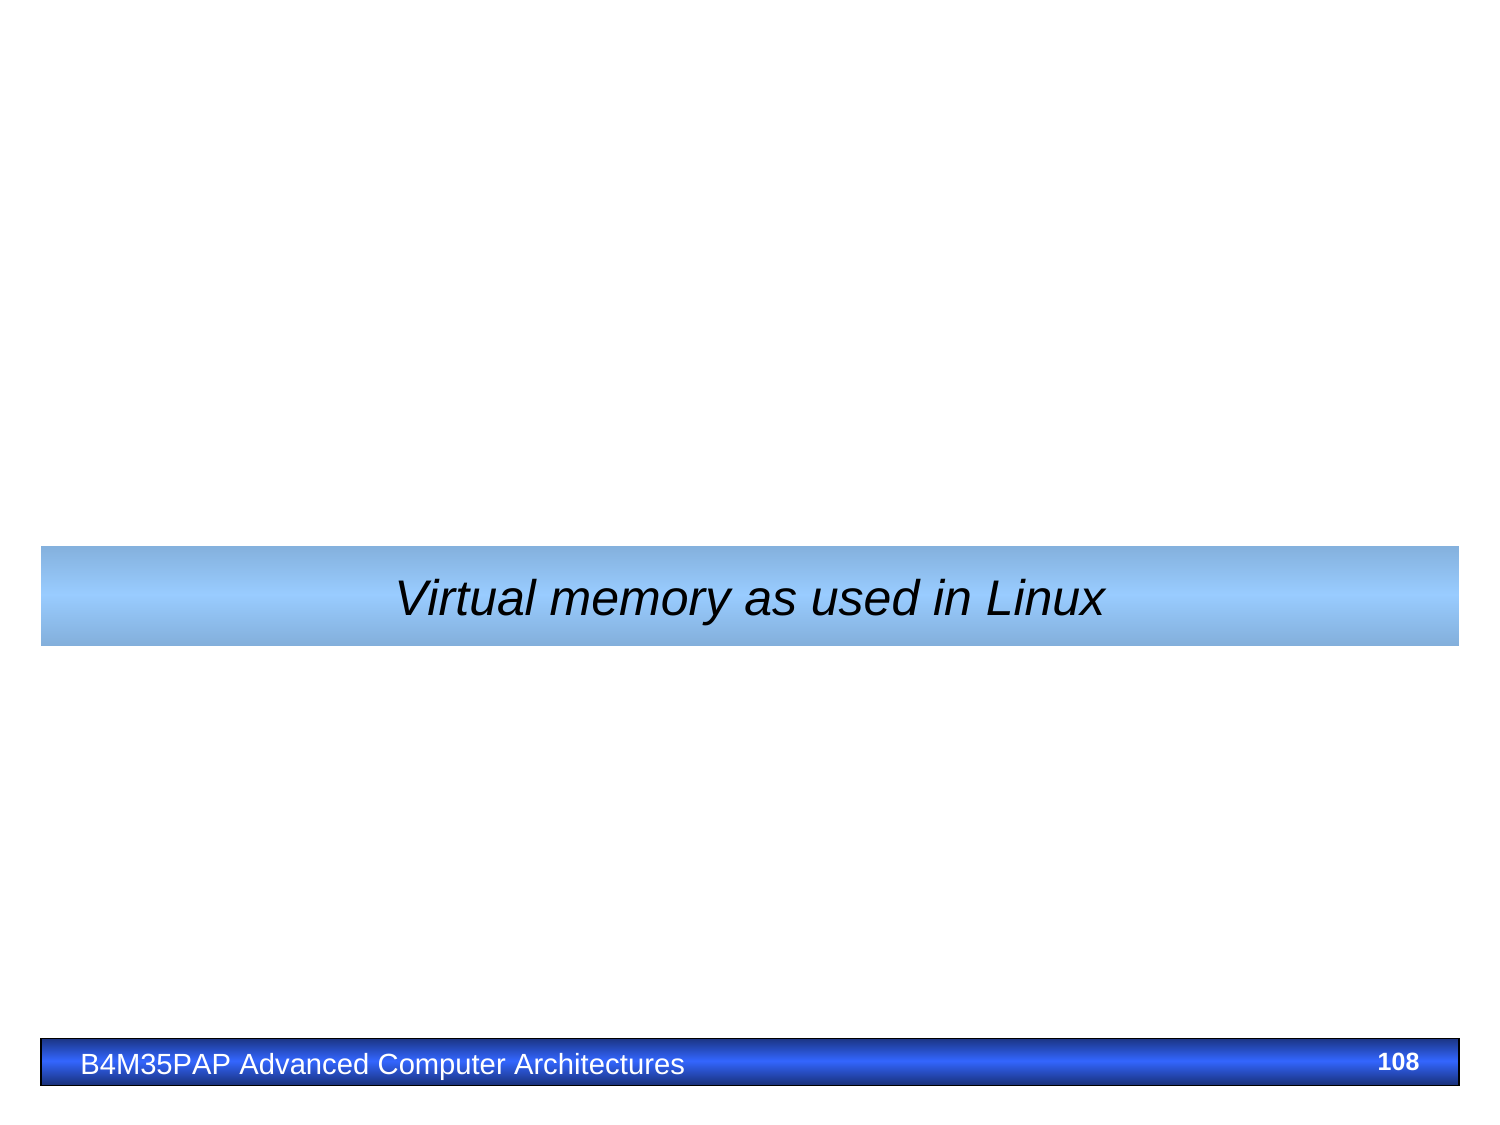

# Virtual memory as used in Linux